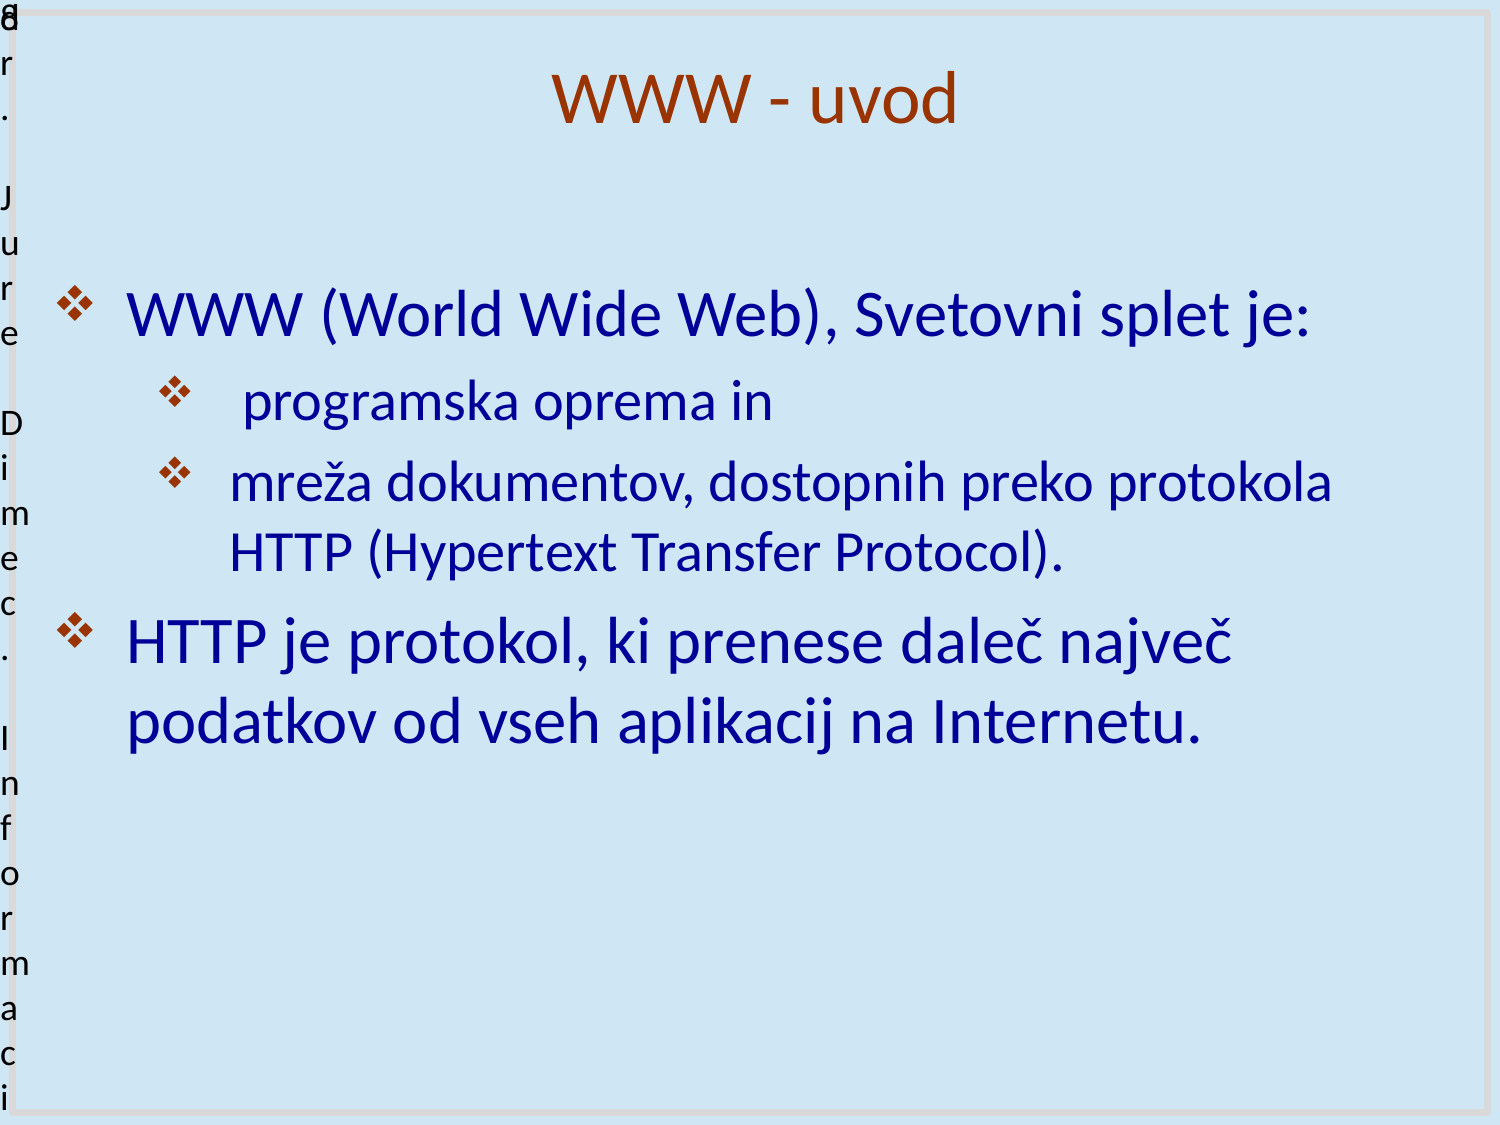

dr. Jure Dimec. Informacijski viri na Internetu (2011 / 12). Predspletne storitve 3.
# WWW - uvod
WWW (World Wide Web), Svetovni splet je:
 programska oprema in
mreža dokumentov, dostopnih preko protokola HTTP (Hypertext Transfer Protocol).
HTTP je protokol, ki prenese daleč največ podatkov od vseh aplikacij na Internetu.